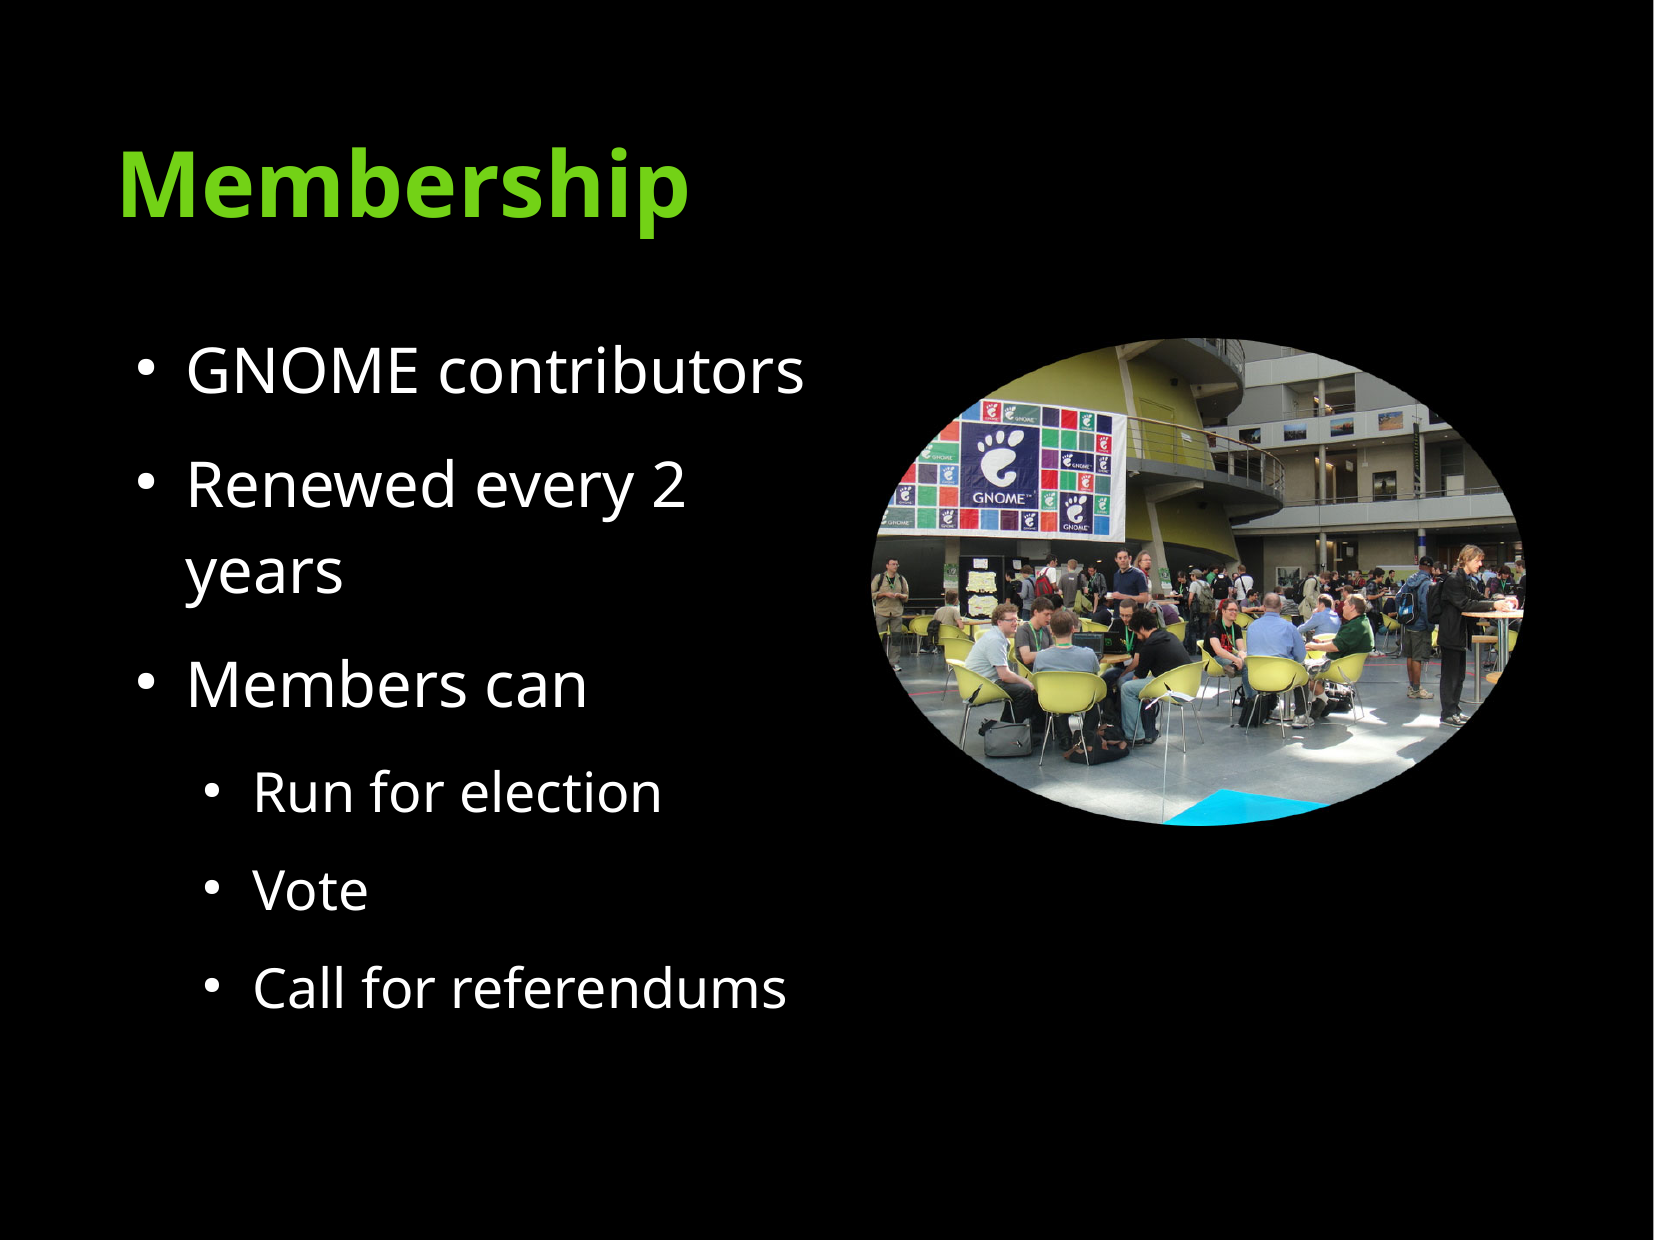

# Membership
GNOME contributors
Renewed every 2 years
Members can
Run for election
Vote
Call for referendums